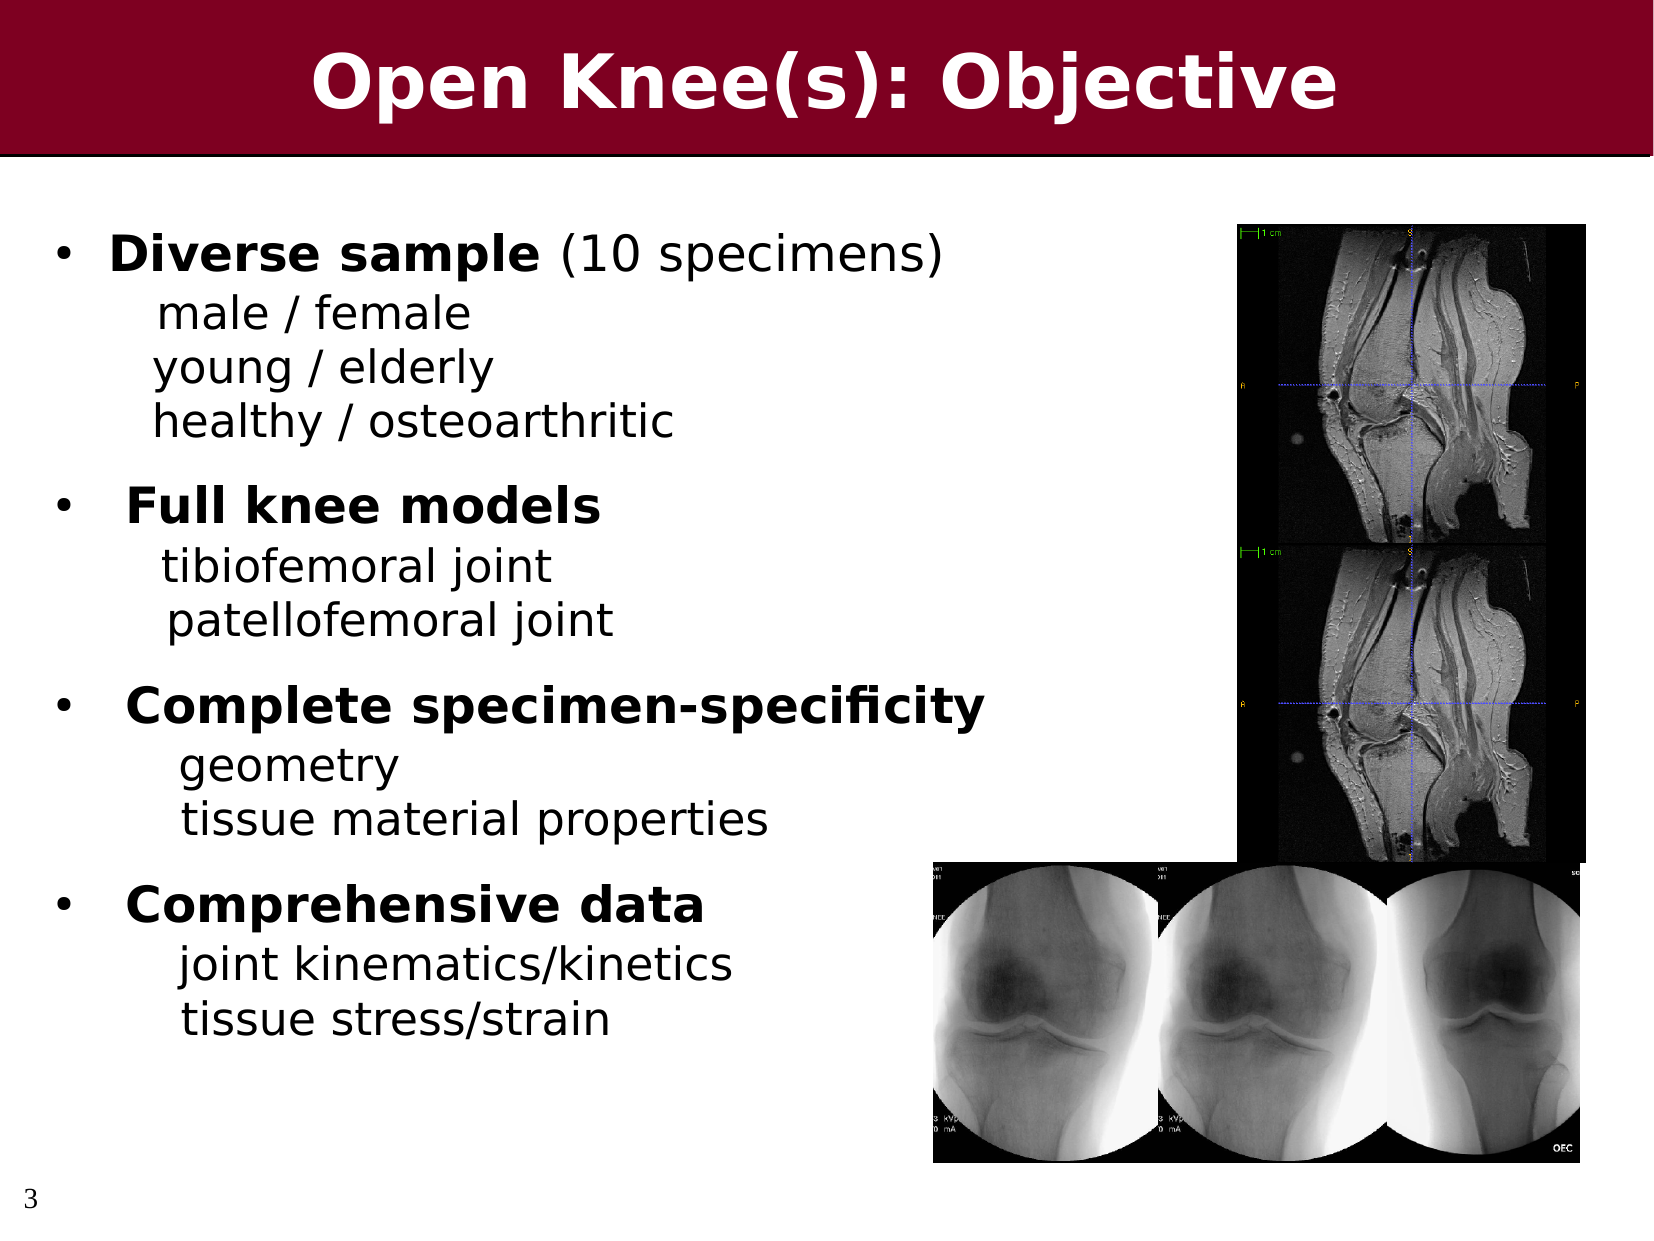

Open Knee(s): Objective
# Diverse sample (10 specimens) male / female young / elderly healthy / osteoarthritic
 Full knee models
 tibiofemoral joint
 patellofemoral joint
 Complete specimen-specificity
 geometry
 tissue material properties
 Comprehensive data
 joint kinematics/kinetics
 tissue stress/strain